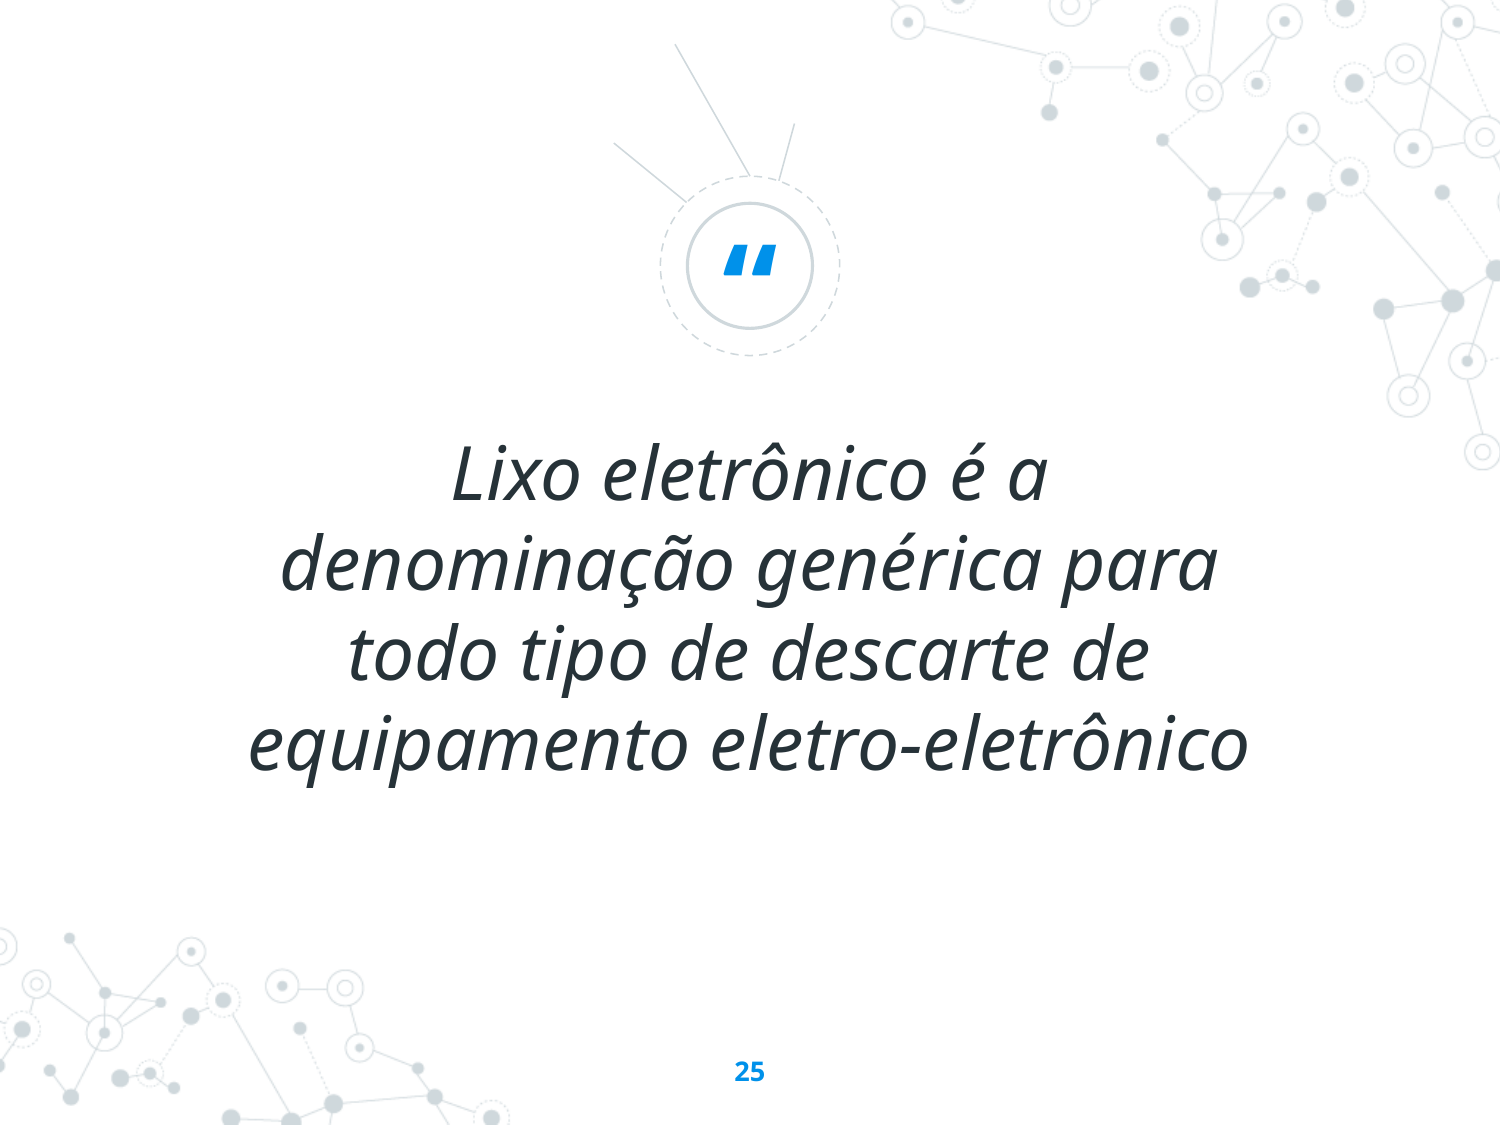

# Lixo eletrônico é a denominação genérica para todo tipo de descarte de equipamento eletro-eletrônico